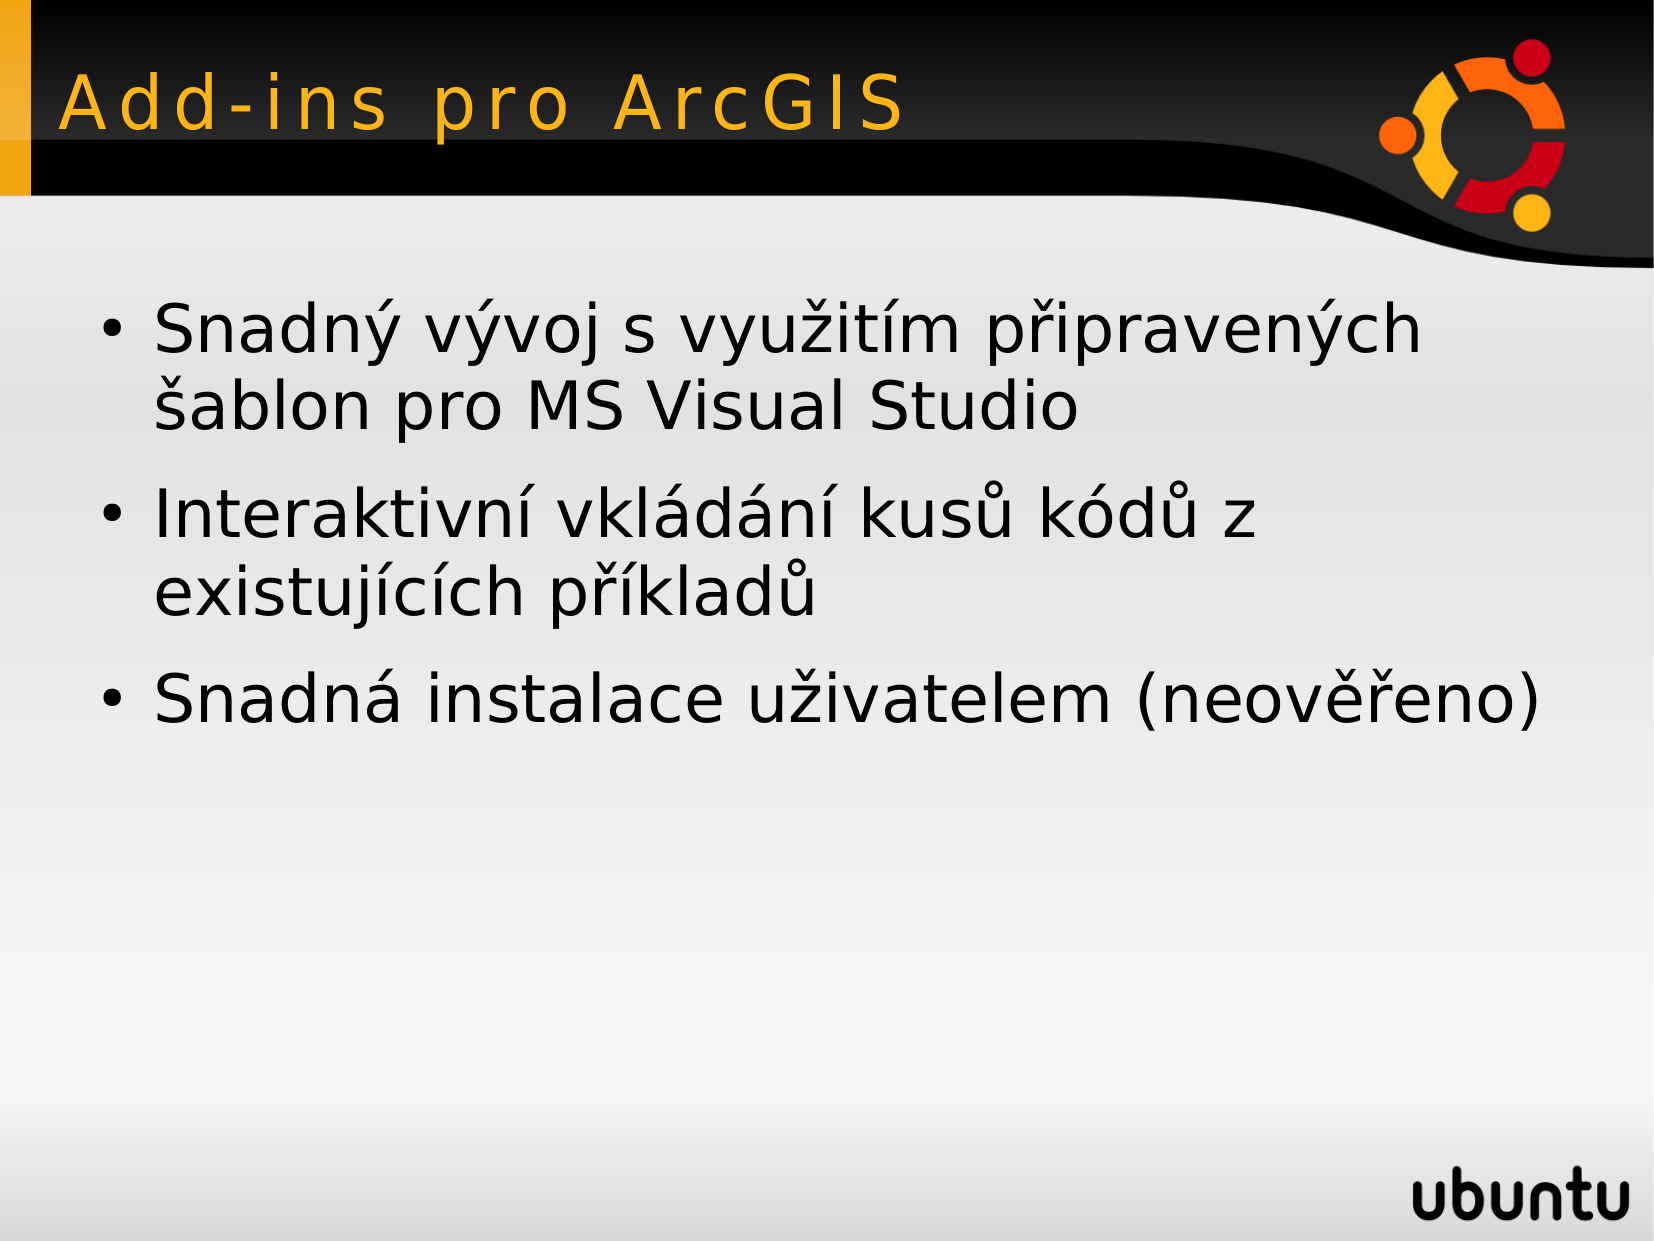

# Add-ins pro ArcGIS
Snadný vývoj s využitím připravených šablon pro MS Visual Studio
Interaktivní vkládání kusů kódů z existujících příkladů
Snadná instalace uživatelem (neověřeno)